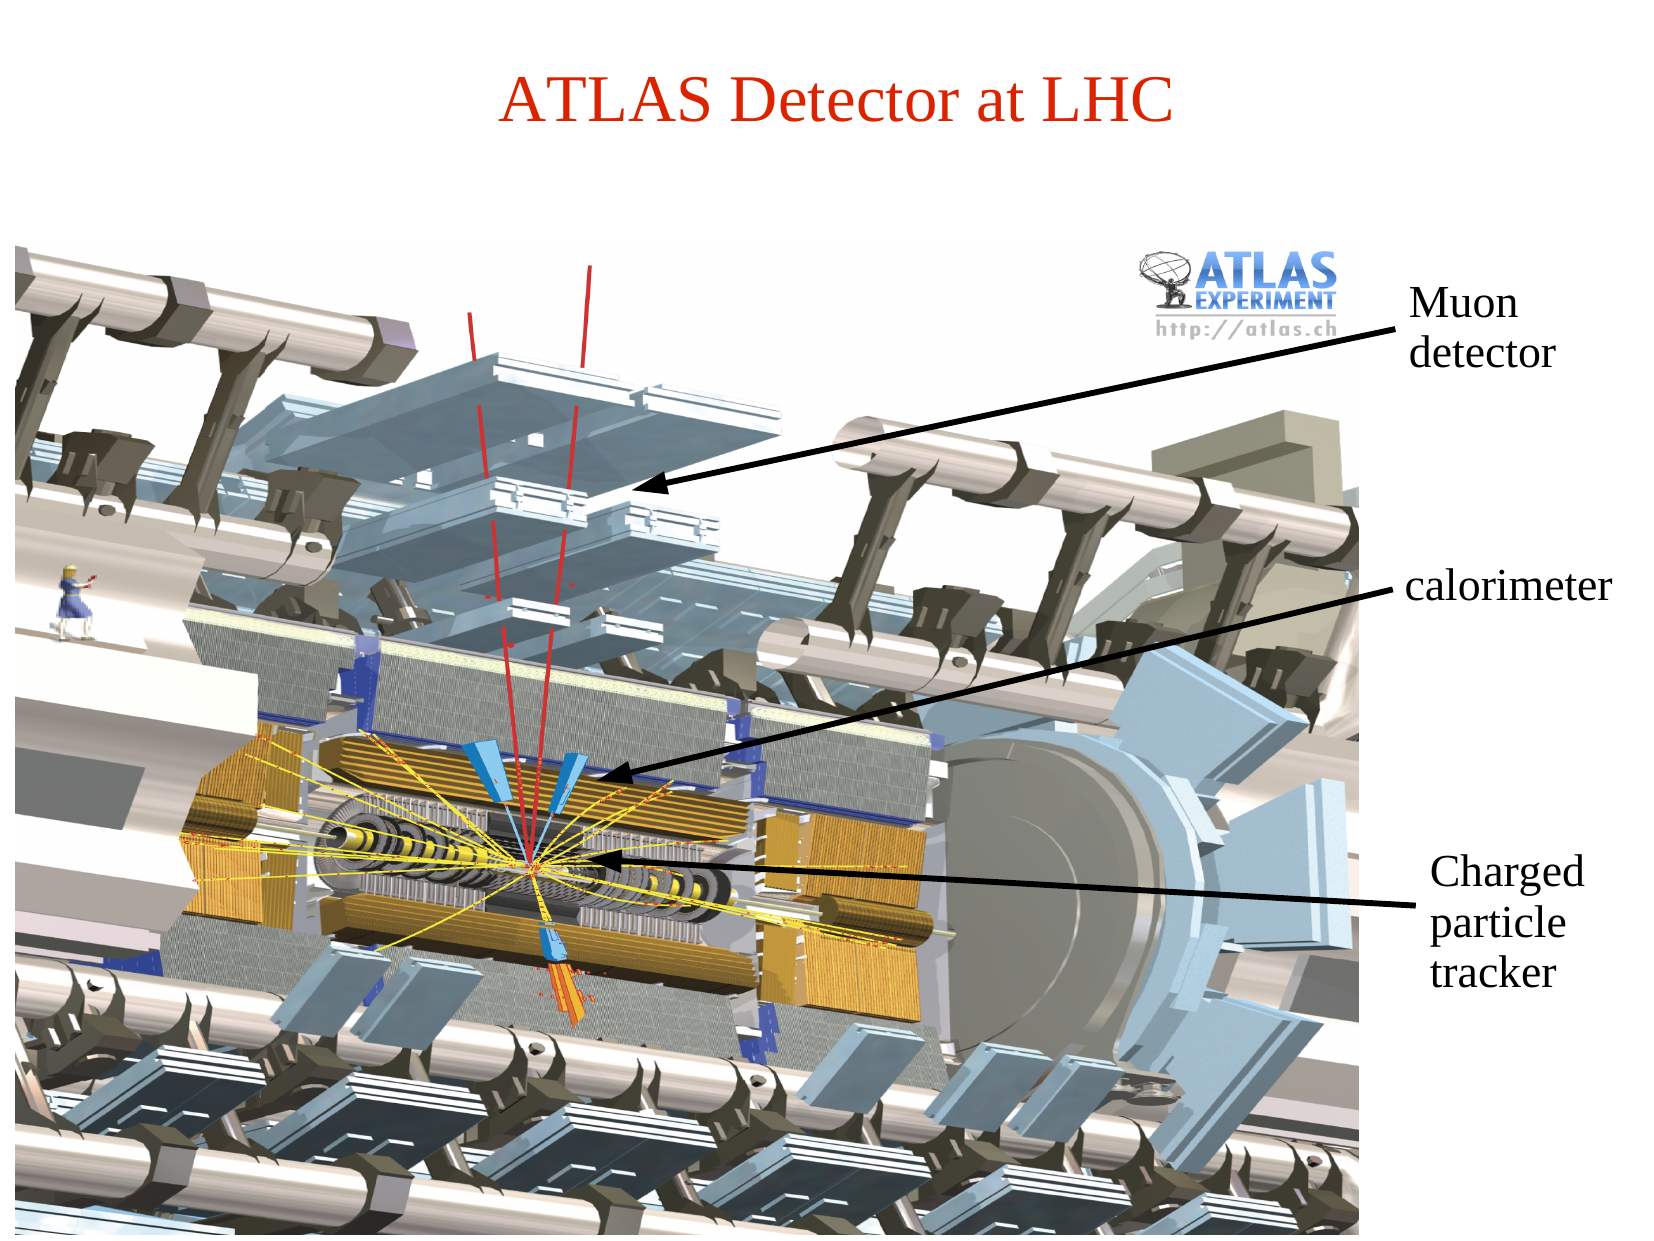

# ATLAS Detector at LHC
Muon
detector
calorimeter
Charged
particle
tracker